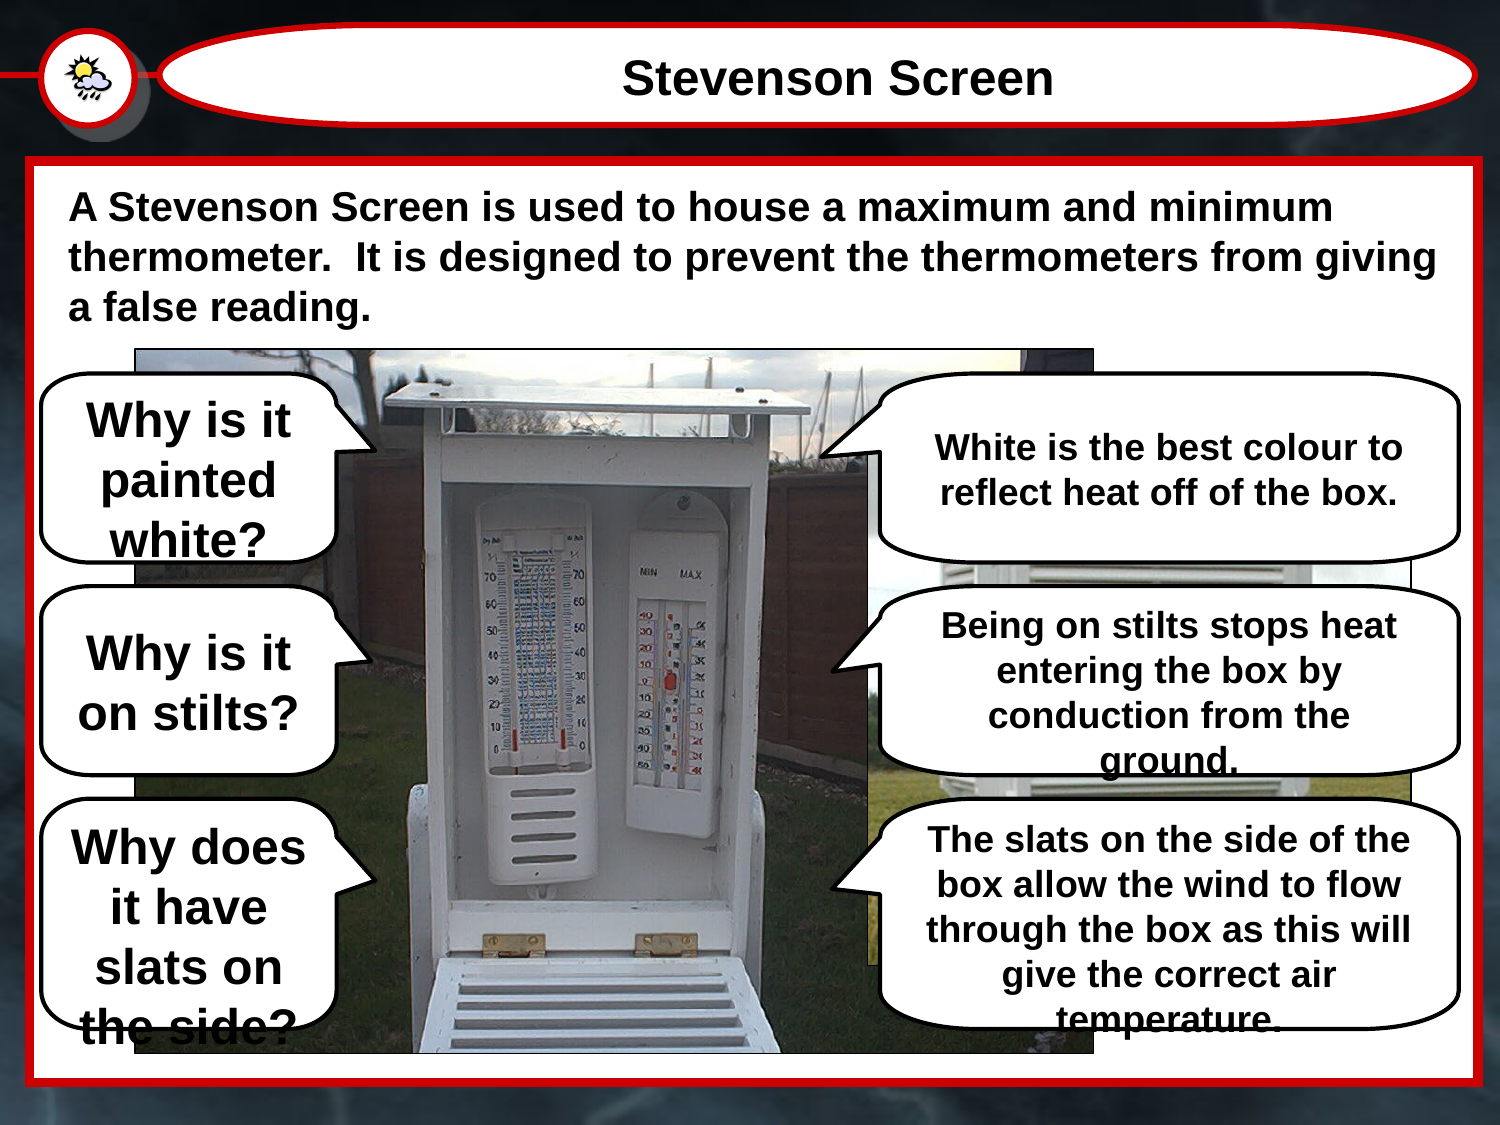

Stevenson Screen
A Stevenson Screen is used to house a maximum and minimum thermometer. It is designed to prevent the thermometers from giving a false reading.
Why is it painted white?
White is the best colour to reflect heat off of the box.
Why is it on stilts?
Being on stilts stops heat entering the box by conduction from the ground.
Why does it have slats on the side?
The slats on the side of the box allow the wind to flow through the box as this will give the correct air temperature.